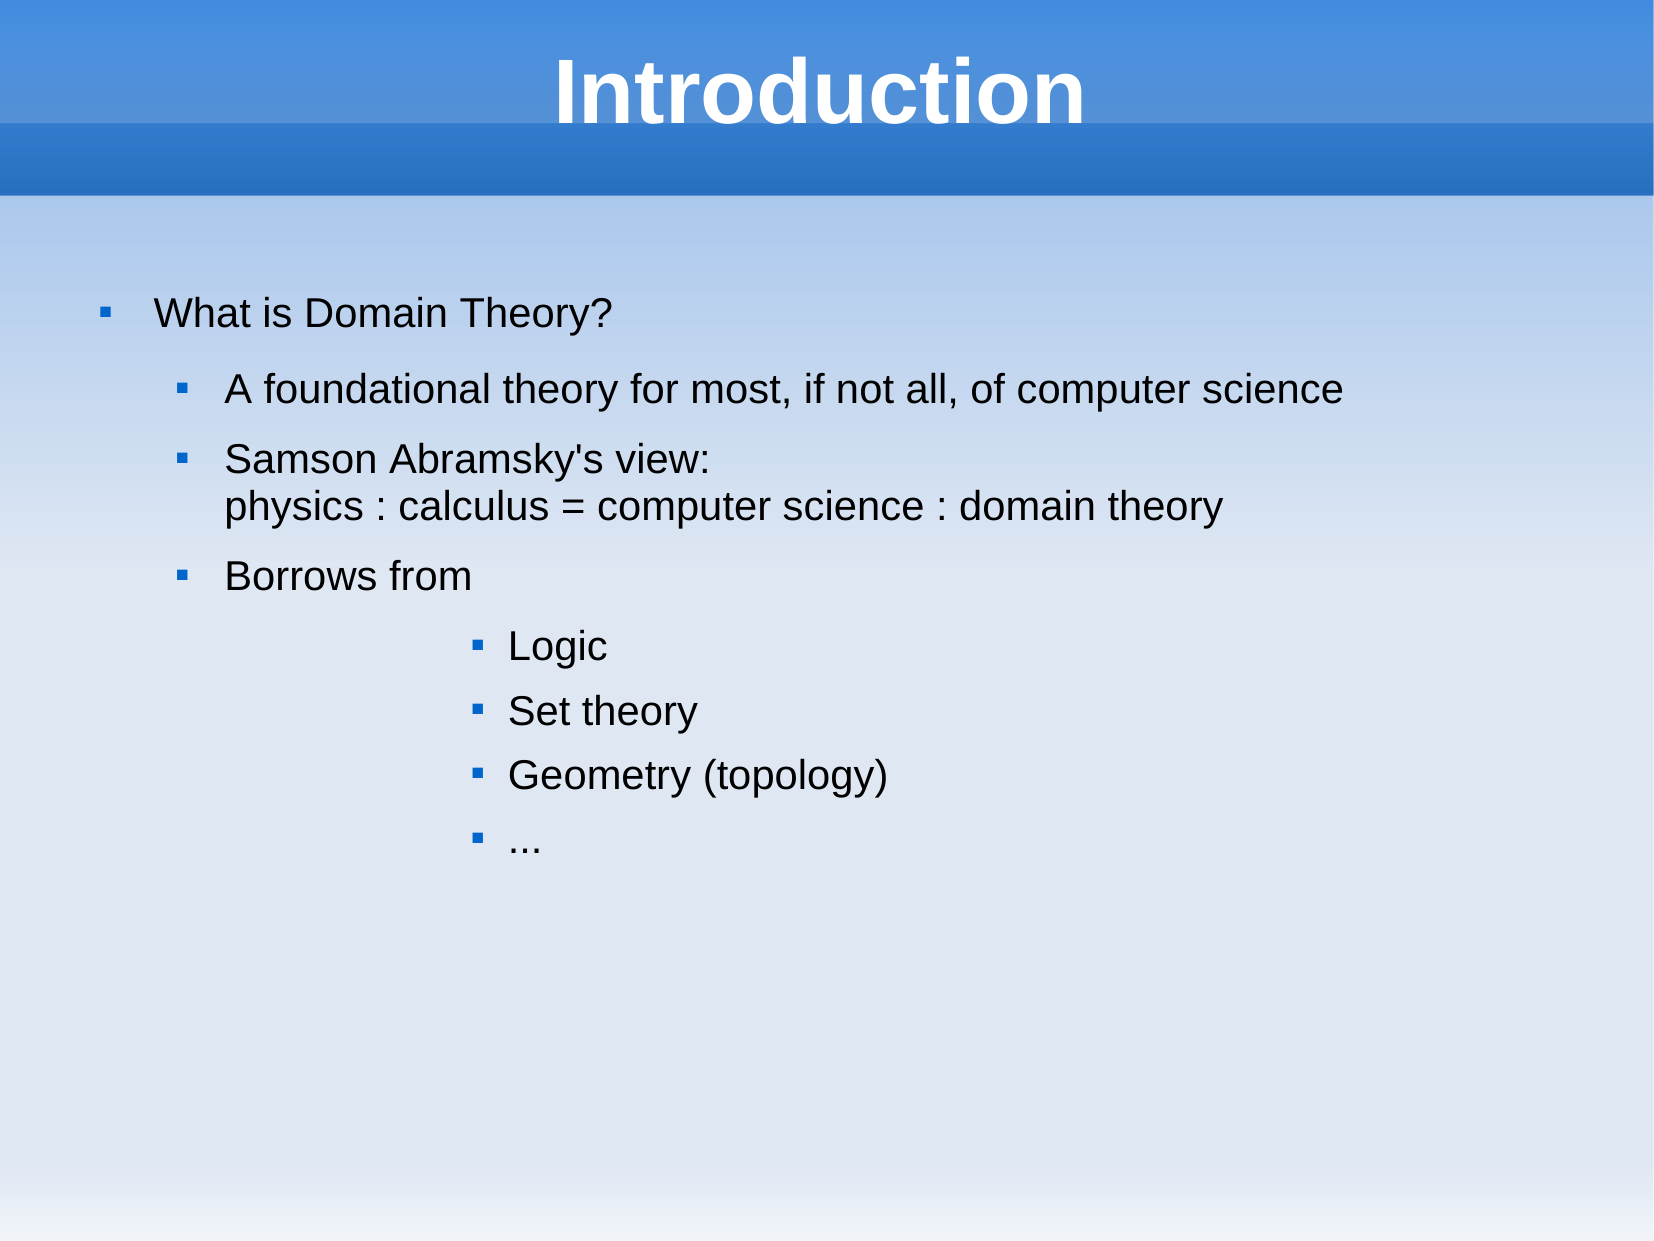

# Introduction
What is Domain Theory?
A foundational theory for most, if not all, of computer science
Samson Abramsky's view:
physics : calculus = computer science : domain theory
Borrows from
Logic
Set theory
Geometry (topology)
...